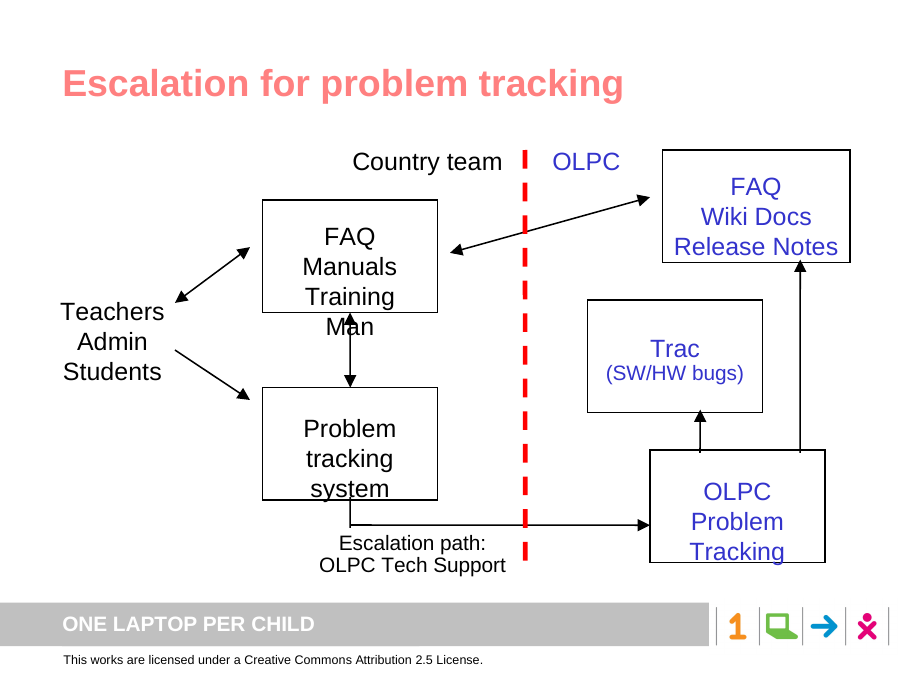

# Escalation for problem tracking
Country team
OLPC
FAQ
Wiki Docs
Release Notes
FAQ
Manuals
Training Man
Teachers
Admin
Students
Trac
(SW/HW bugs)‏
Problem tracking system
OLPC Problem Tracking
Escalation path:
OLPC Tech Support